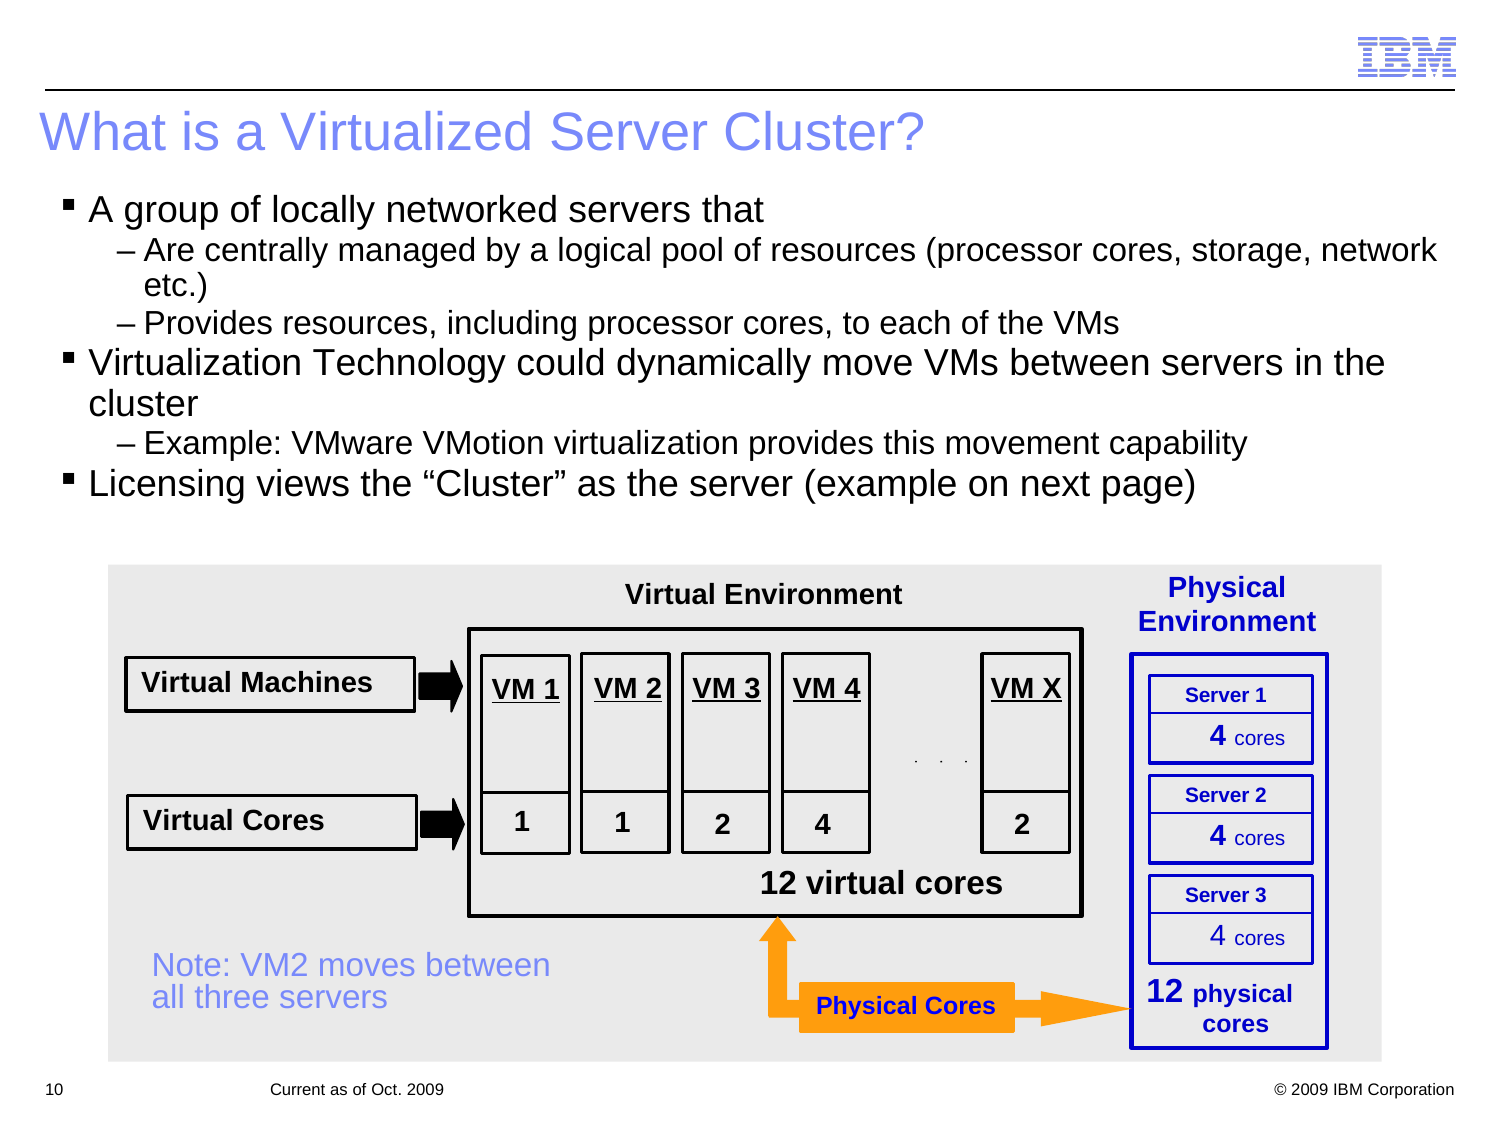

# What is a Virtualized Server Cluster?
A group of locally networked servers that
Are centrally managed by a logical pool of resources (processor cores, storage, network etc.)
Provides resources, including processor cores, to each of the VMs
Virtualization Technology could dynamically move VMs between servers in the cluster
Example: VMware VMotion virtualization provides this movement capability
Licensing views the “Cluster” as the server (example on next page)
Physical Environment
Virtual Environment
Virtual Machines
VM 3
VM 4
VM X
VM 2
VM 1
Server 1
4 cores
Server 2
Virtual Cores
1
1
2
4
2
4 cores
12 virtual cores
Server 3
4 cores
Physical Cores
Note: VM2 moves between all three servers
12 physical
 cores
10
Current as of Oct. 2009